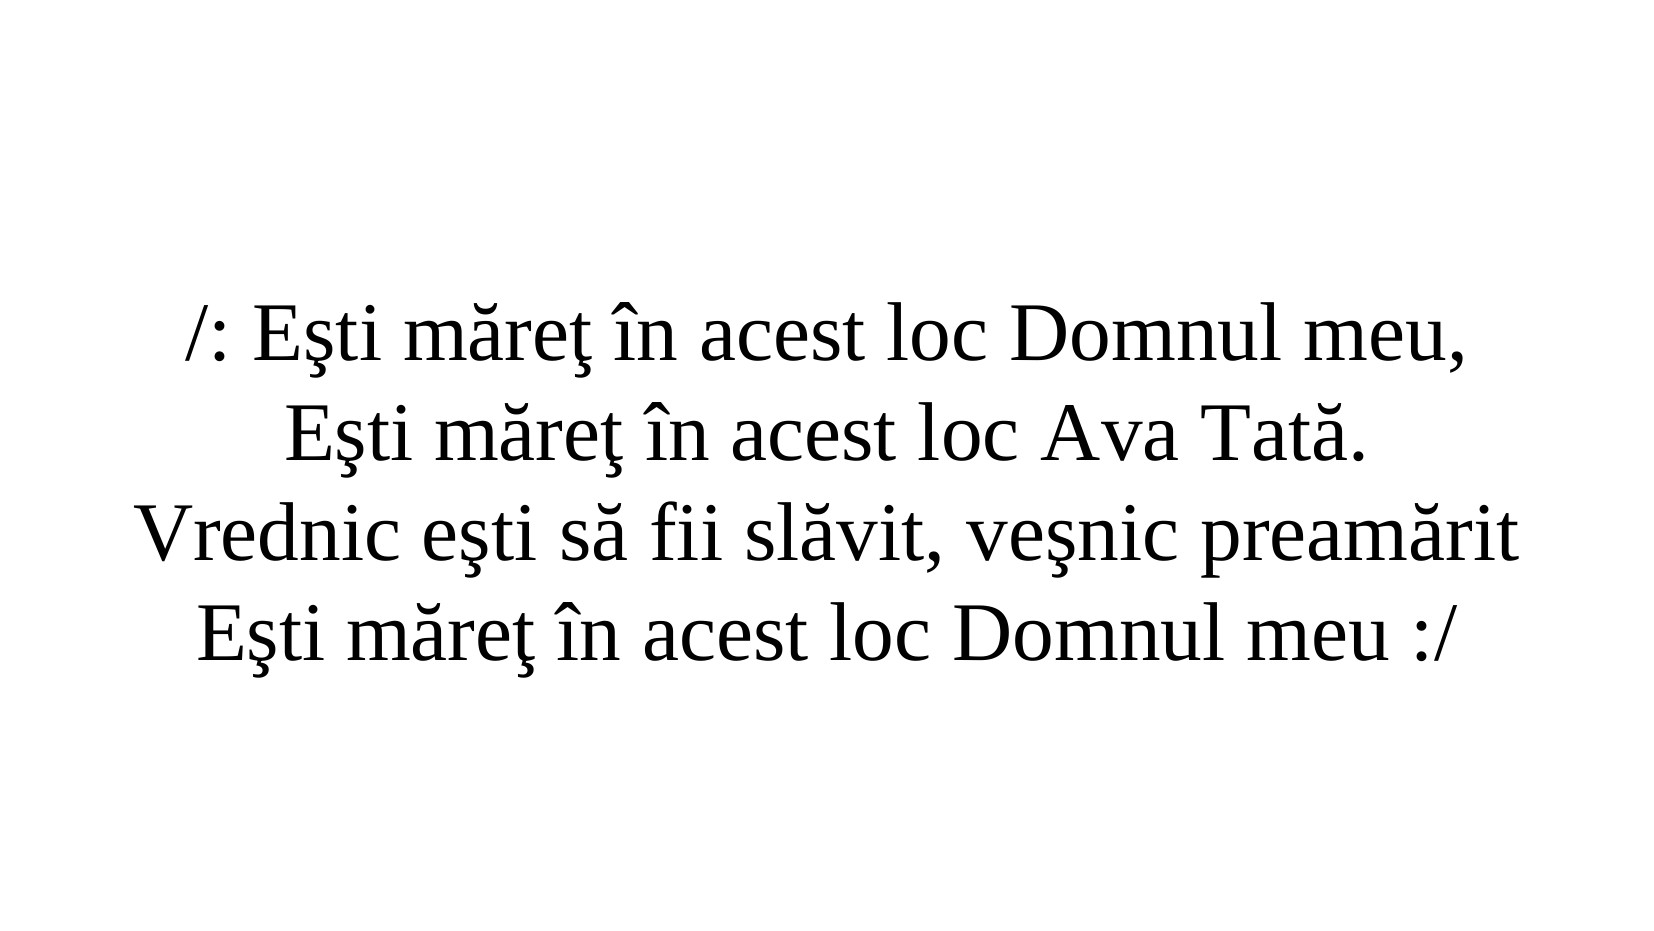

# /: Eşti măreţ în acest loc Domnul meu,
Eşti măreţ în acest loc Ava Tată.
Vrednic eşti să fii slăvit, veşnic preamărit
Eşti măreţ în acest loc Domnul meu :/